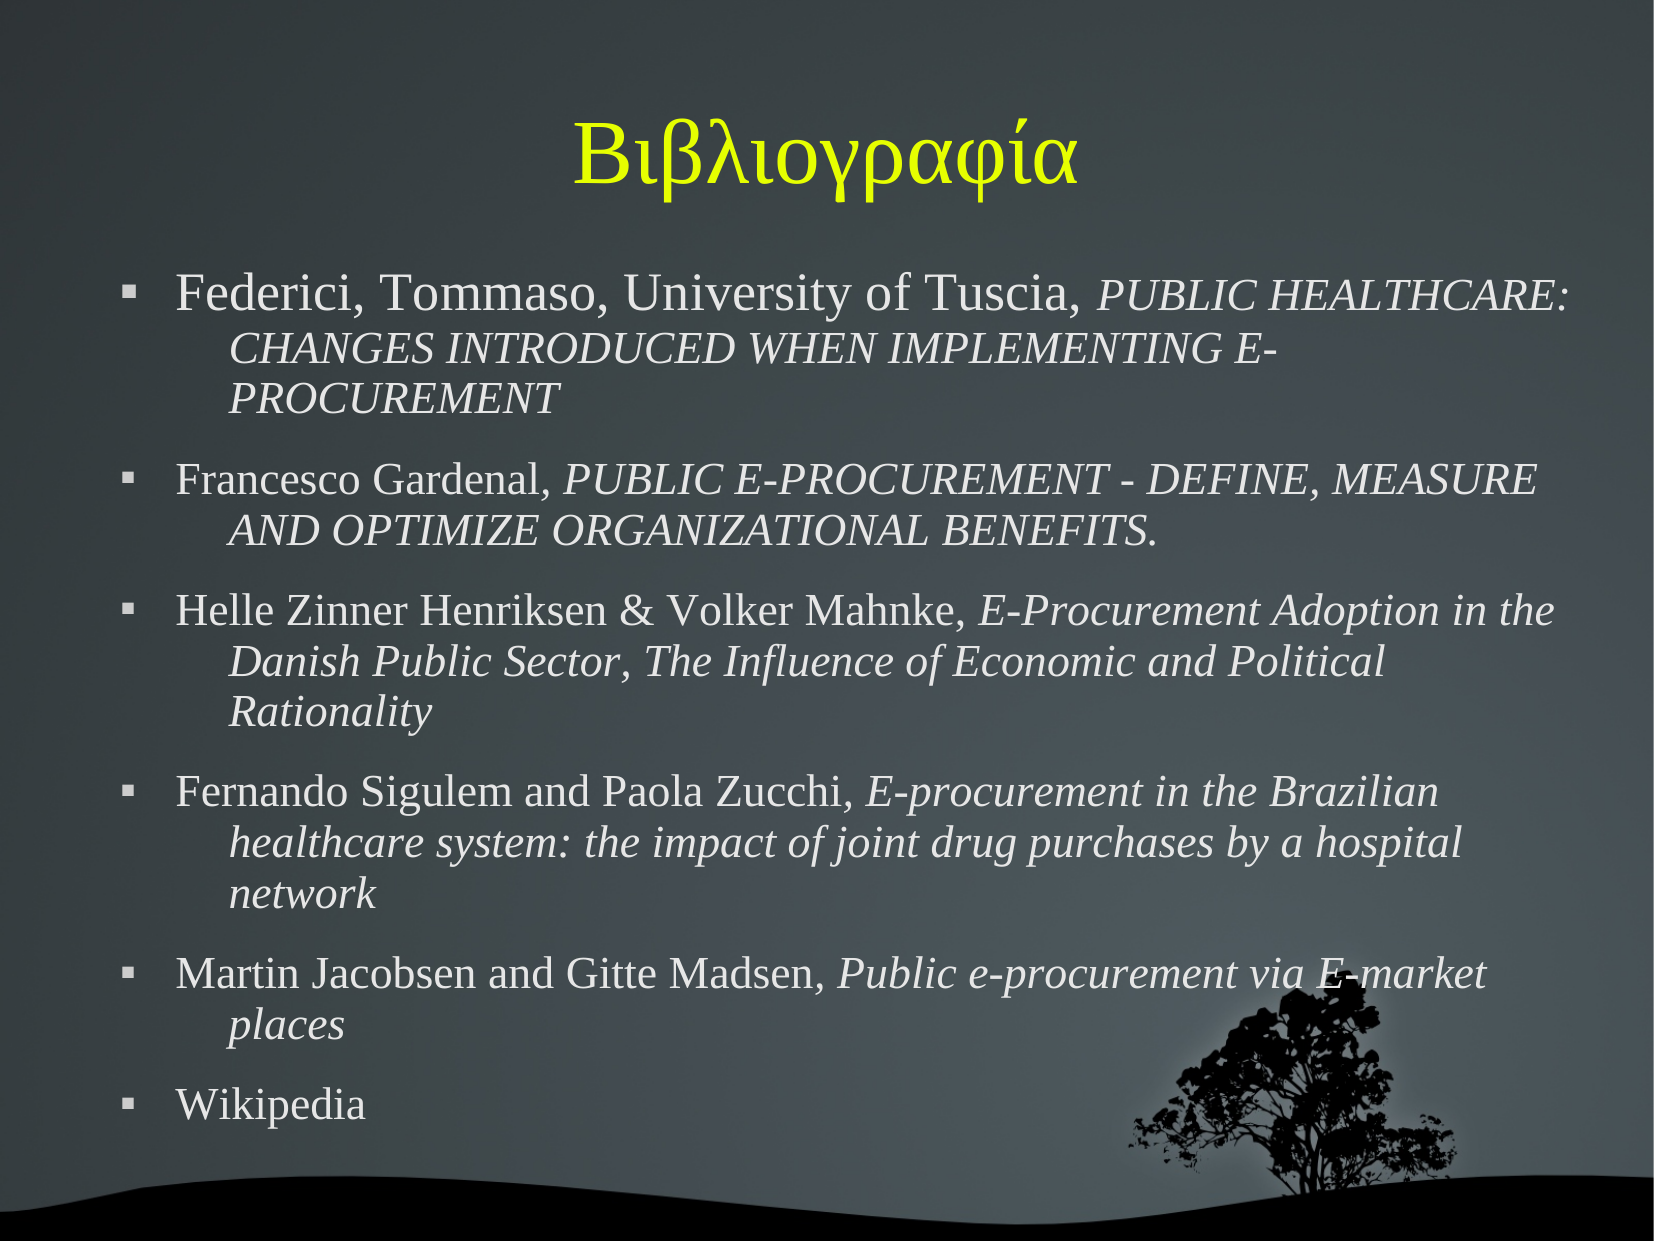

# Βιβλιογραφία
Federici, Tommaso, University of Tuscia, PUBLIC HEALTHCARE: CHANGES INTRODUCED WHEN IMPLEMENTING E-PROCUREMENT
Francesco Gardenal, PUBLIC E-PROCUREMENT - DEFINE, MEASURE AND OPTIMIZE ORGANIZATIONAL BENEFITS.
Helle Zinner Henriksen & Volker Mahnke, E-Procurement Adoption in the Danish Public Sector, The Influence of Economic and Political Rationality
Fernando Sigulem and Paola Zucchi, E-procurement in the Brazilian healthcare system: the impact of joint drug purchases by a hospital network
Martin Jacobsen and Gitte Madsen, Public e-procurement via E-market places
Wikipedia